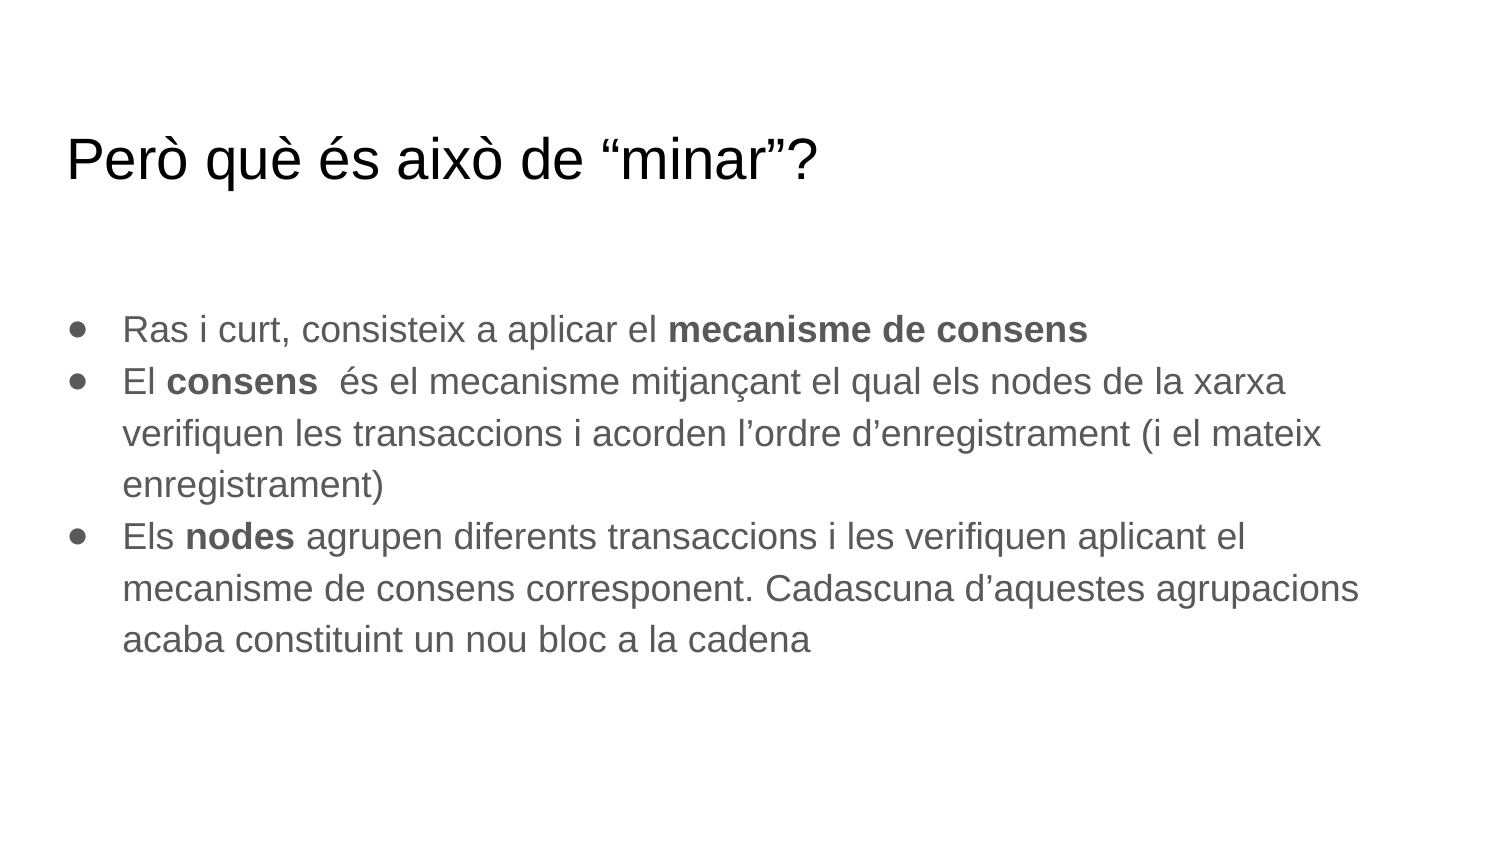

# Però què és això de “minar”?
Ras i curt, consisteix a aplicar el mecanisme de consens
El consens és el mecanisme mitjançant el qual els nodes de la xarxa verifiquen les transaccions i acorden l’ordre d’enregistrament (i el mateix enregistrament)
Els nodes agrupen diferents transaccions i les verifiquen aplicant el mecanisme de consens corresponent. Cadascuna d’aquestes agrupacions acaba constituint un nou bloc a la cadena